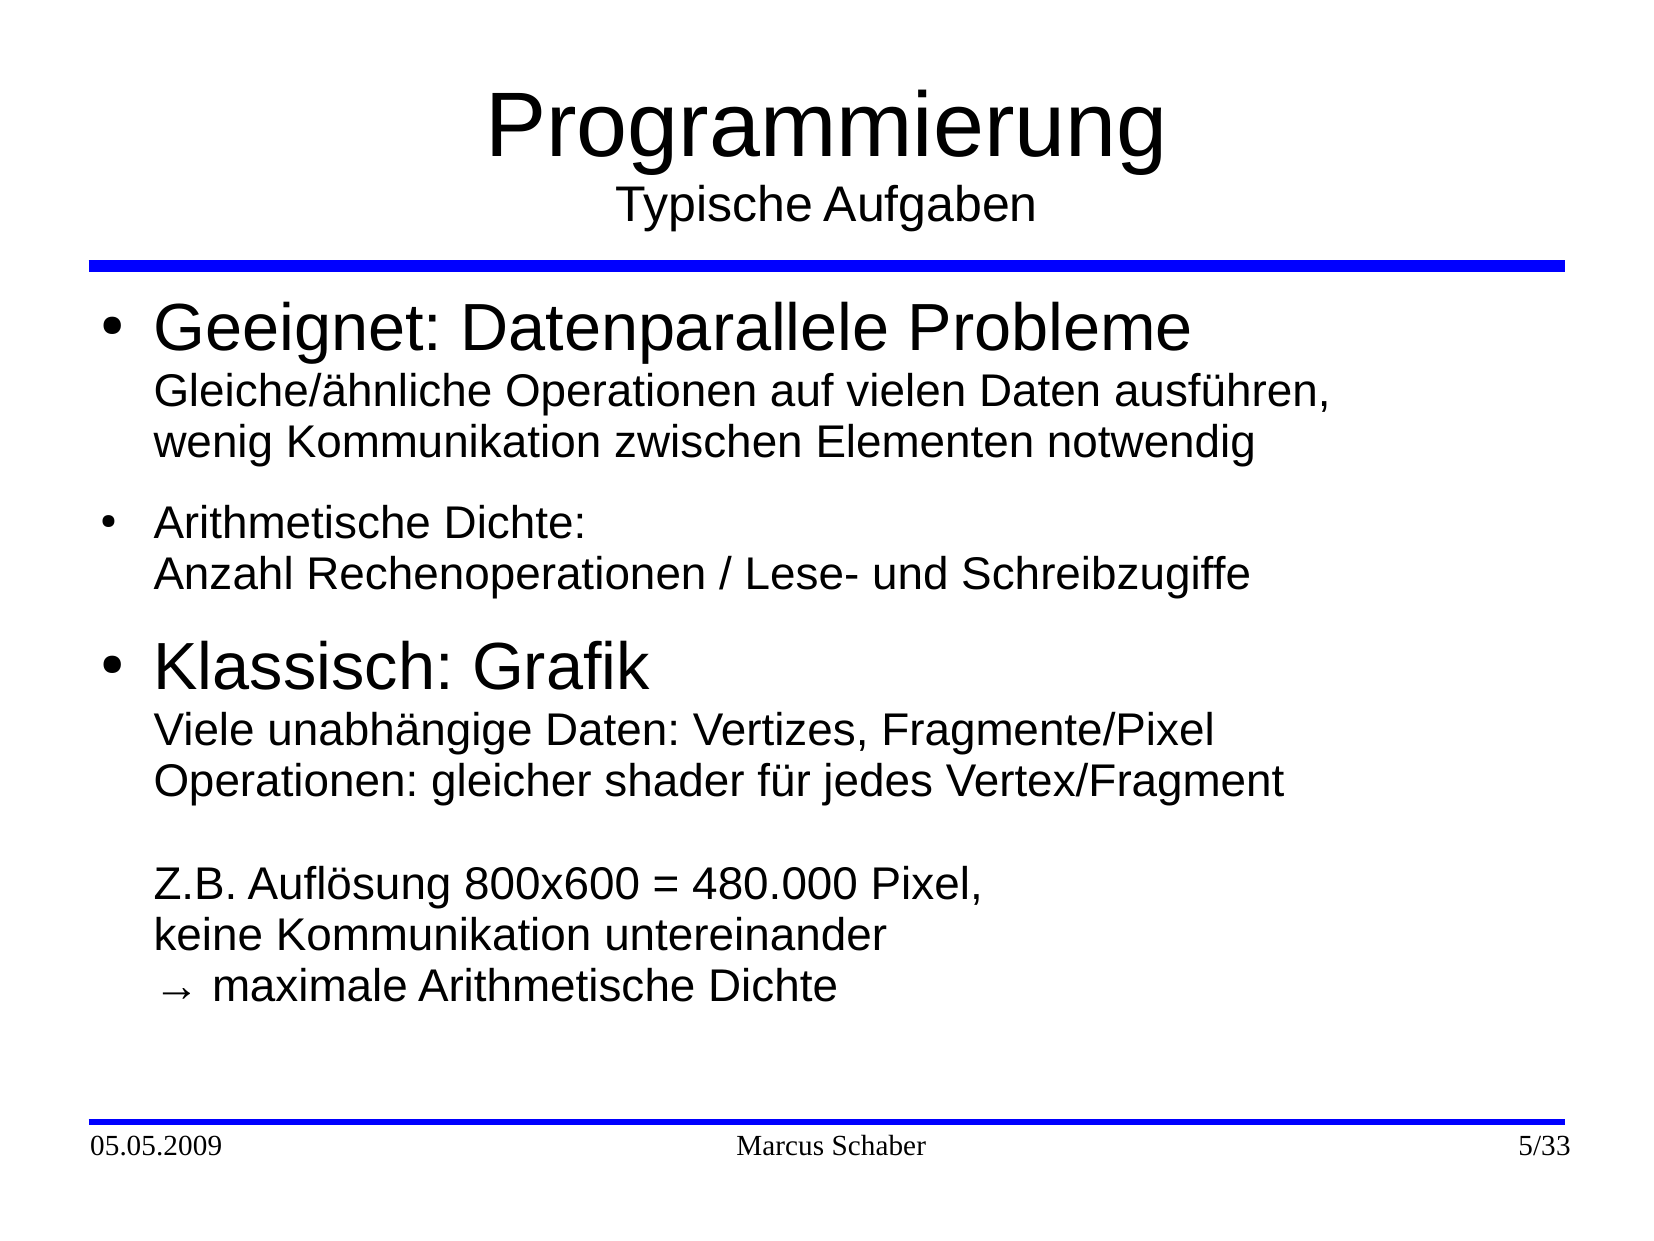

# Programmierung Typische Aufgaben
Geeignet: Datenparallele Probleme
Gleiche/ähnliche Operationen auf vielen Daten ausführen,
wenig Kommunikation zwischen Elementen notwendig
Arithmetische Dichte:
Anzahl Rechenoperationen / Lese- und Schreibzugiffe
Klassisch: Grafik
Viele unabhängige Daten: Vertizes, Fragmente/Pixel
Operationen: gleicher shader für jedes Vertex/Fragment
Z.B. Auflösung 800x600 = 480.000 Pixel,
keine Kommunikation untereinander
→ maximale Arithmetische Dichte
5